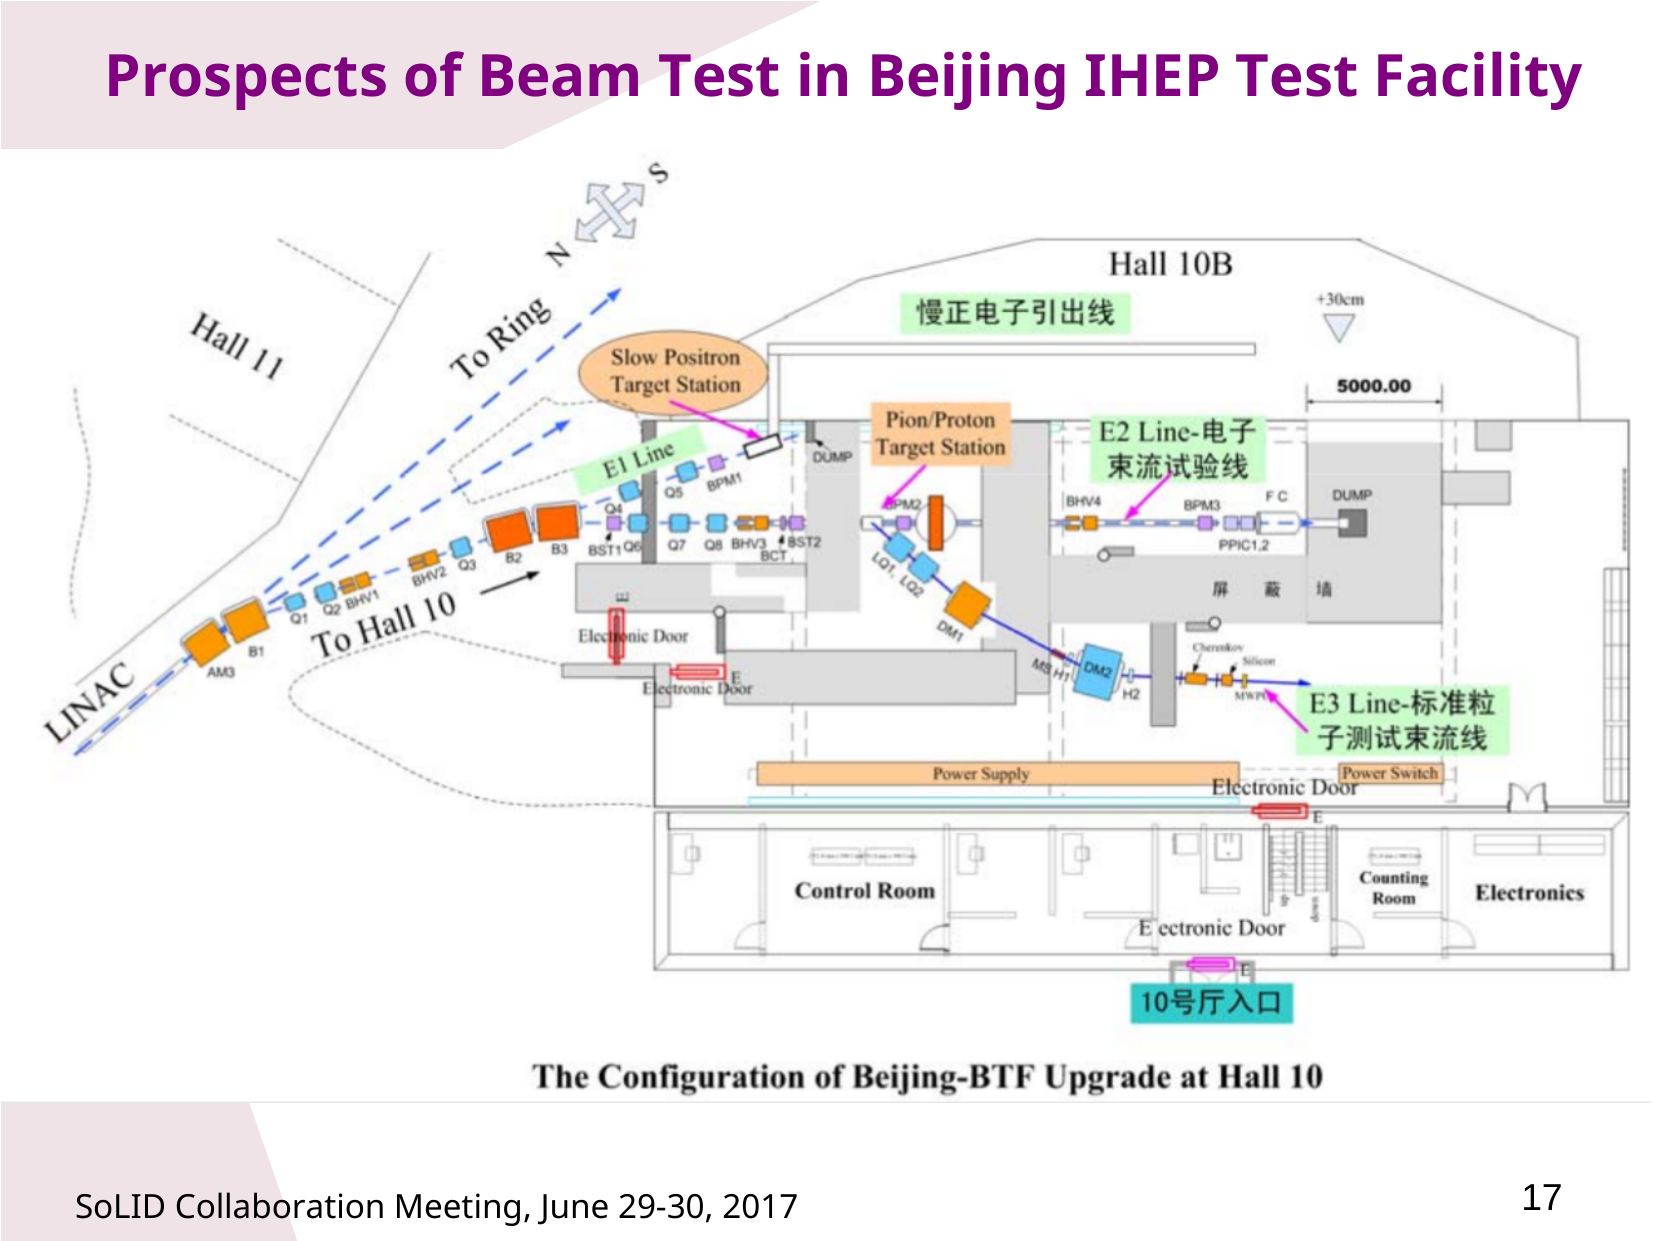

# Prospects of Beam Test in Beijing IHEP Test Facility
17